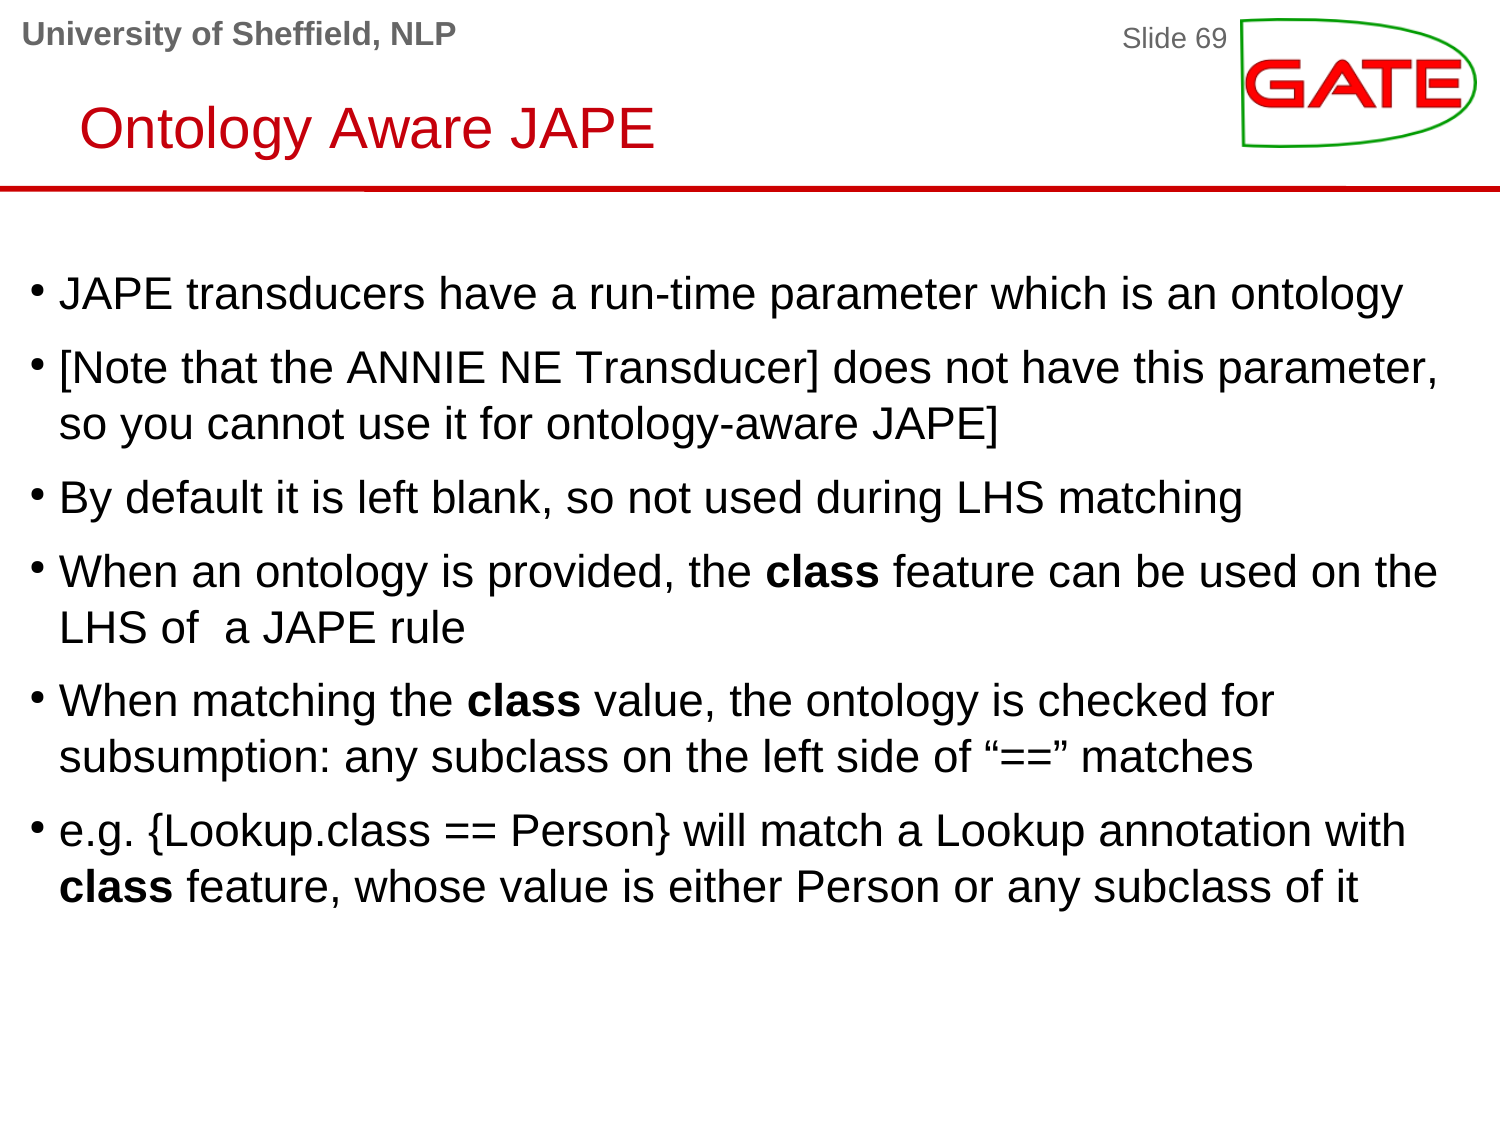

69
# Ontology Aware JAPE
JAPE transducers have a run-time parameter which is an ontology
[Note that the ANNIE NE Transducer] does not have this parameter, so you cannot use it for ontology-aware JAPE]
By default it is left blank, so not used during LHS matching
When an ontology is provided, the class feature can be used on the LHS of a JAPE rule
When matching the class value, the ontology is checked for subsumption: any subclass on the left side of “==” matches
e.g. {Lookup.class == Person} will match a Lookup annotation with class feature, whose value is either Person or any subclass of it